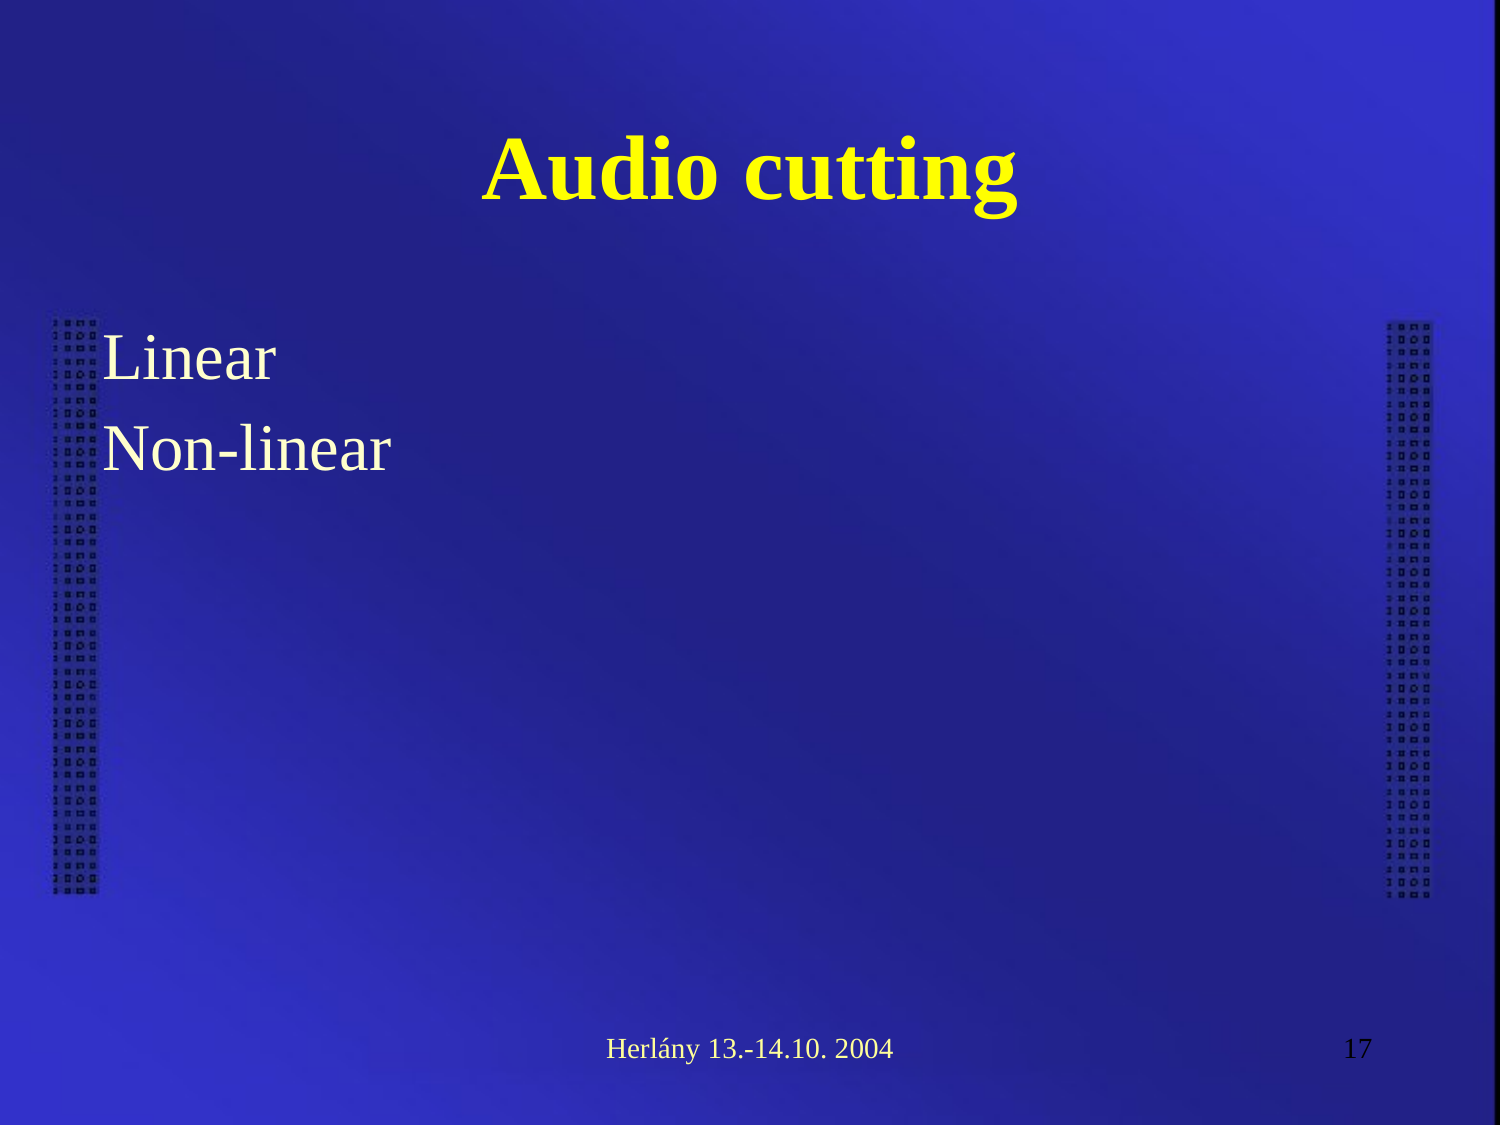

# Audio cutting
Linear
Non-linear
Herlány 13.-14.10. 2004